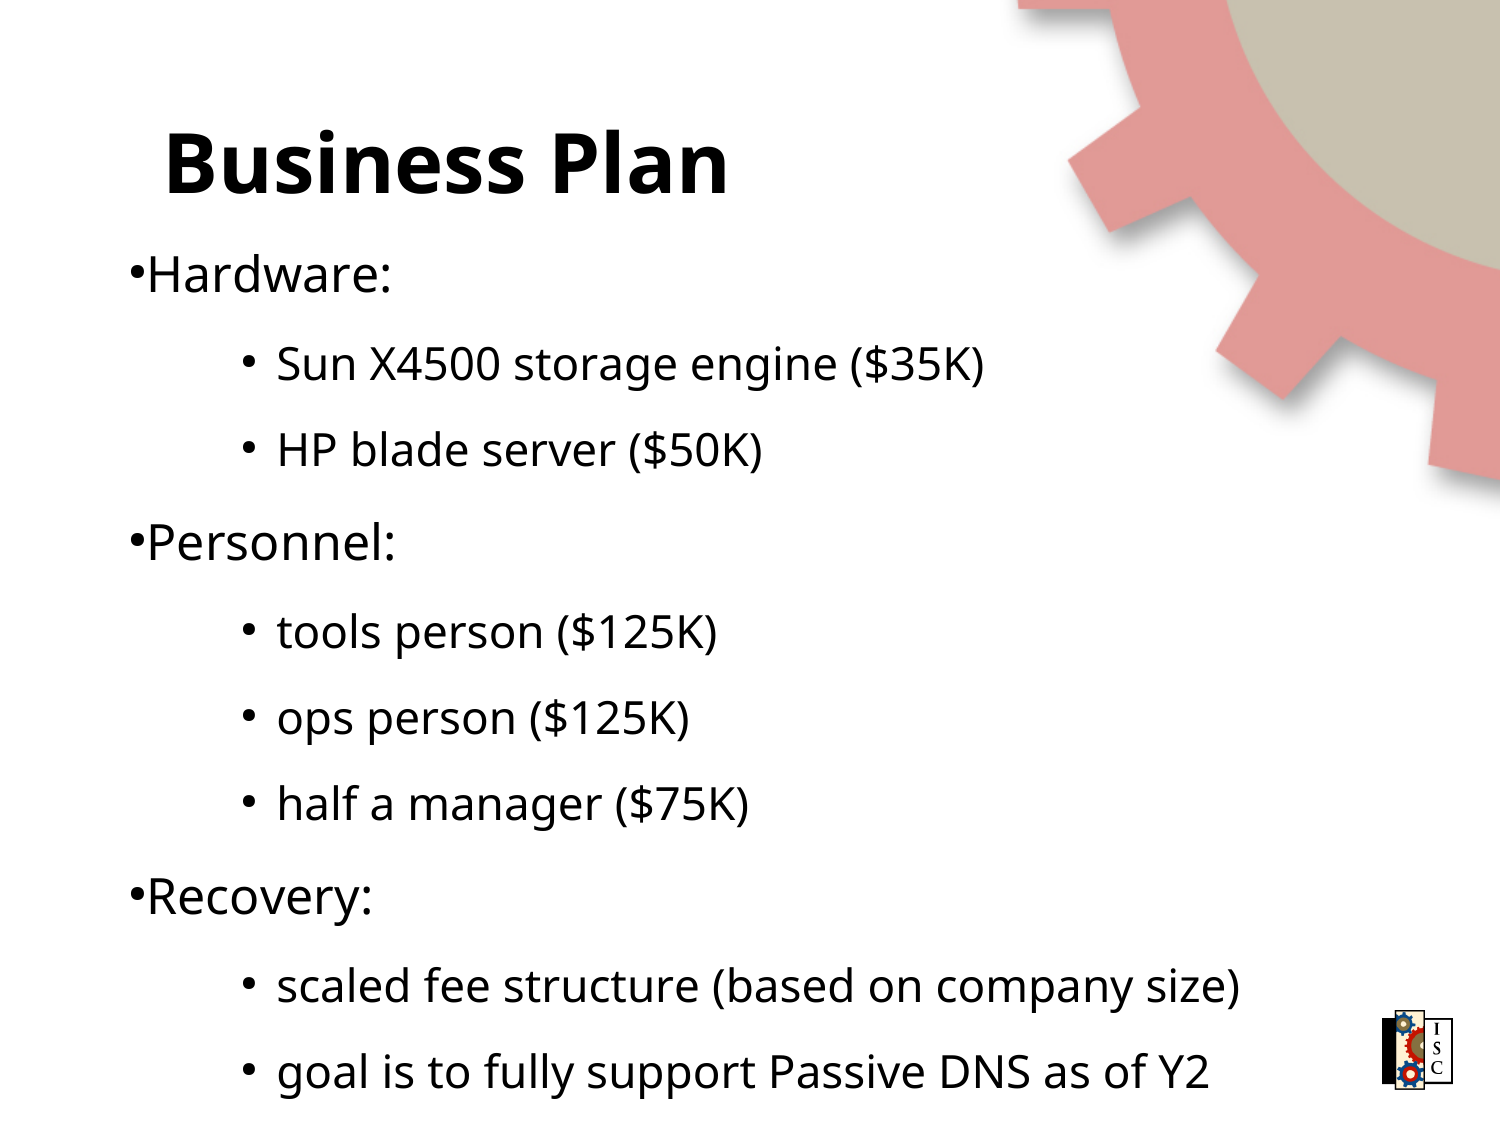

# Business Plan
Hardware:
Sun X4500 storage engine ($35K)
HP blade server ($50K)
Personnel:
tools person ($125K)
ops person ($125K)
half a manager ($75K)
Recovery:
scaled fee structure (based on company size)
goal is to fully support Passive DNS as of Y2
with some left over for cross-subsidy, new ideas